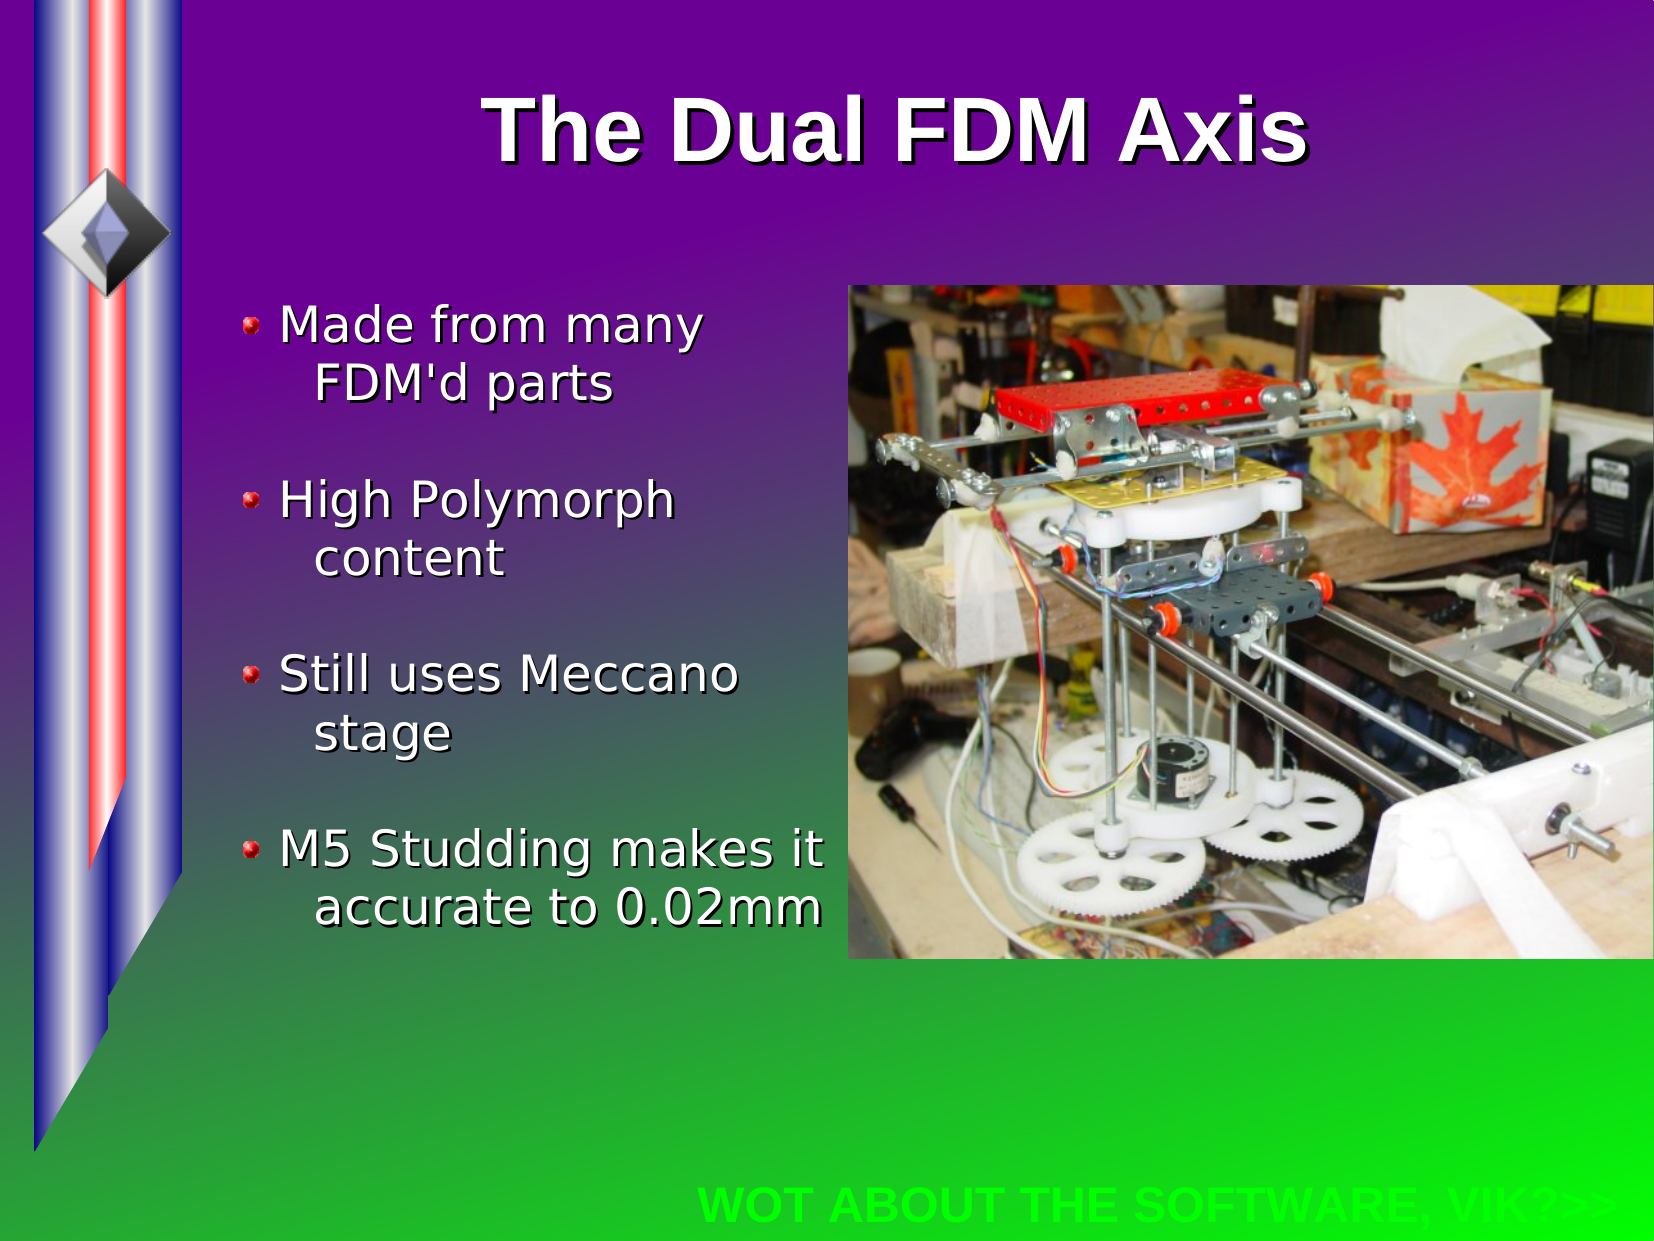

# The Dual FDM Axis
Made from many FDM'd parts
High Polymorph
content
Still uses Meccano stage
M5 Studding makes it accurate to 0.02mm
WOT ABOUT THE SOFTWARE, VIK?>>